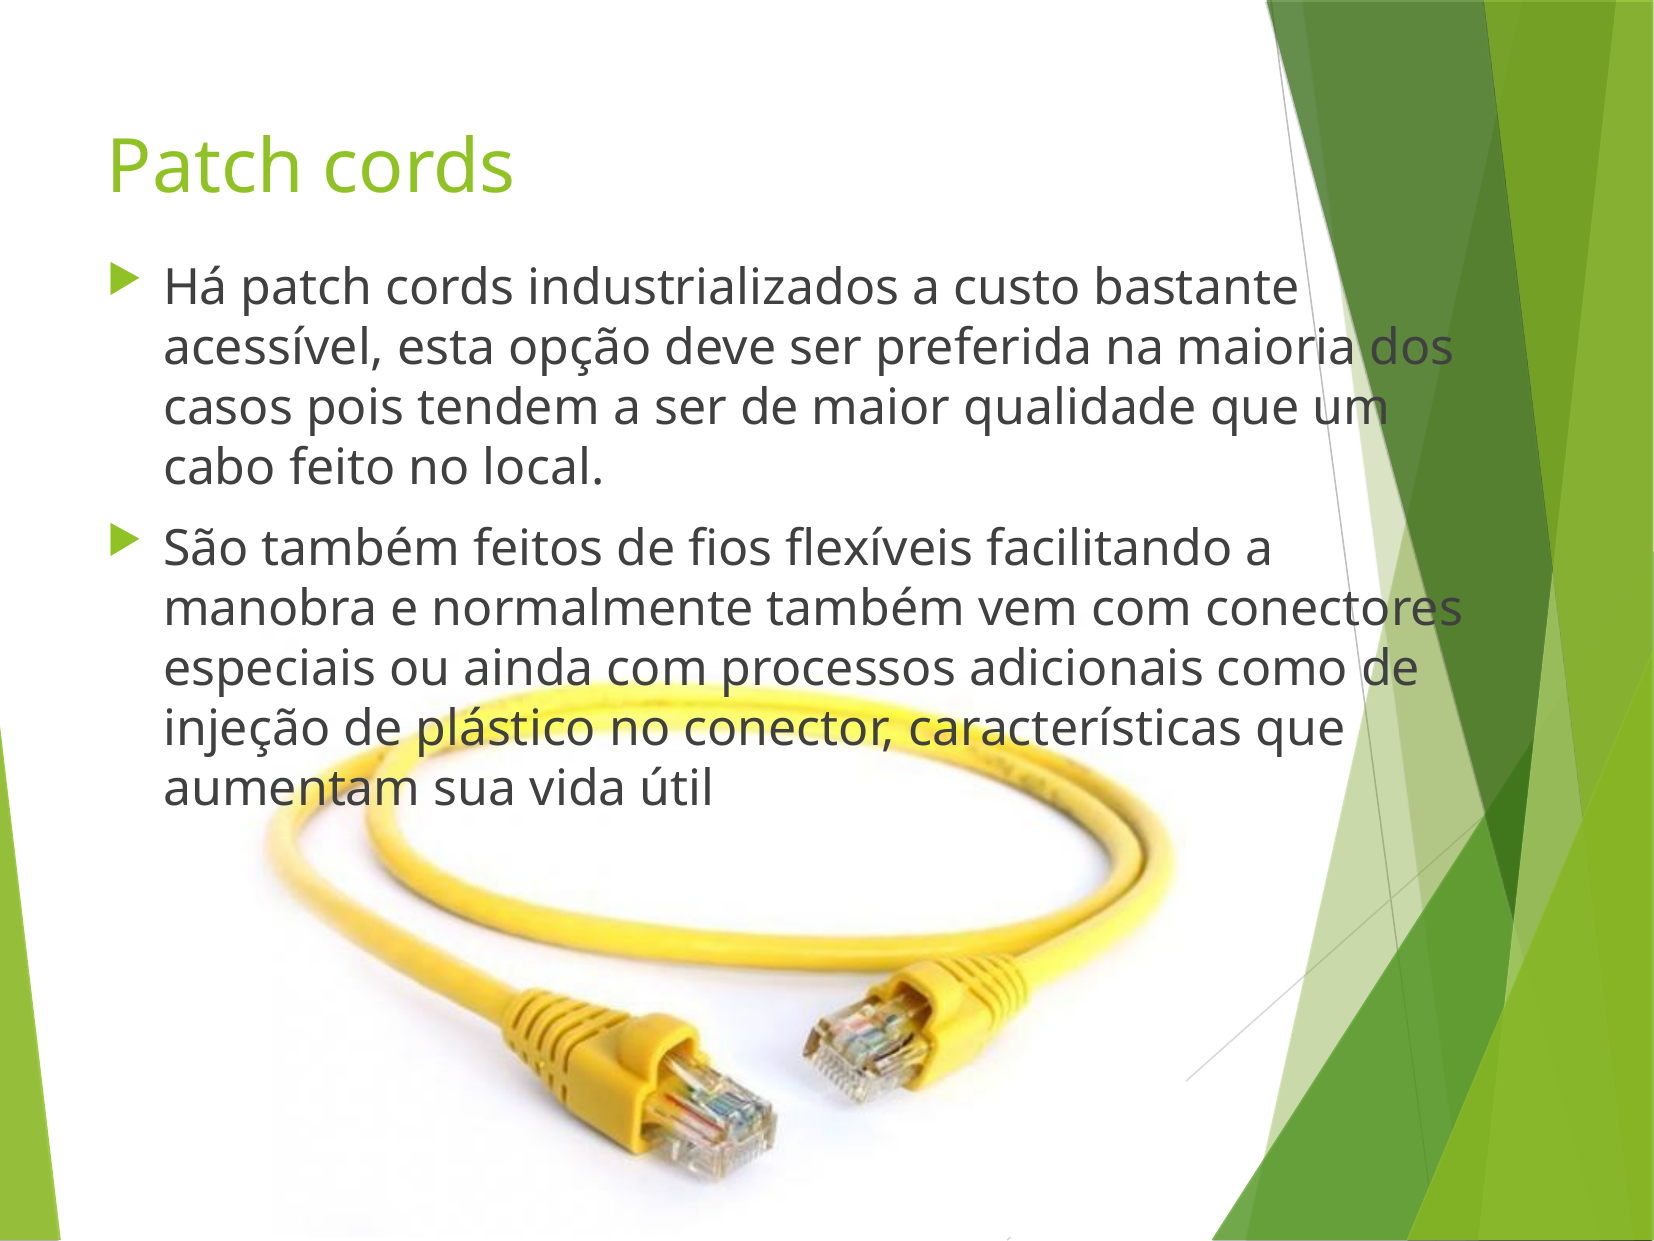

# Patch cords
Há patch cords industrializados a custo bastante acessível, esta opção deve ser preferida na maioria dos casos pois tendem a ser de maior qualidade que um cabo feito no local.
São também feitos de fios flexíveis facilitando a manobra e normalmente também vem com conectores especiais ou ainda com processos adicionais como de injeção de plástico no conector, características que aumentam sua vida útil